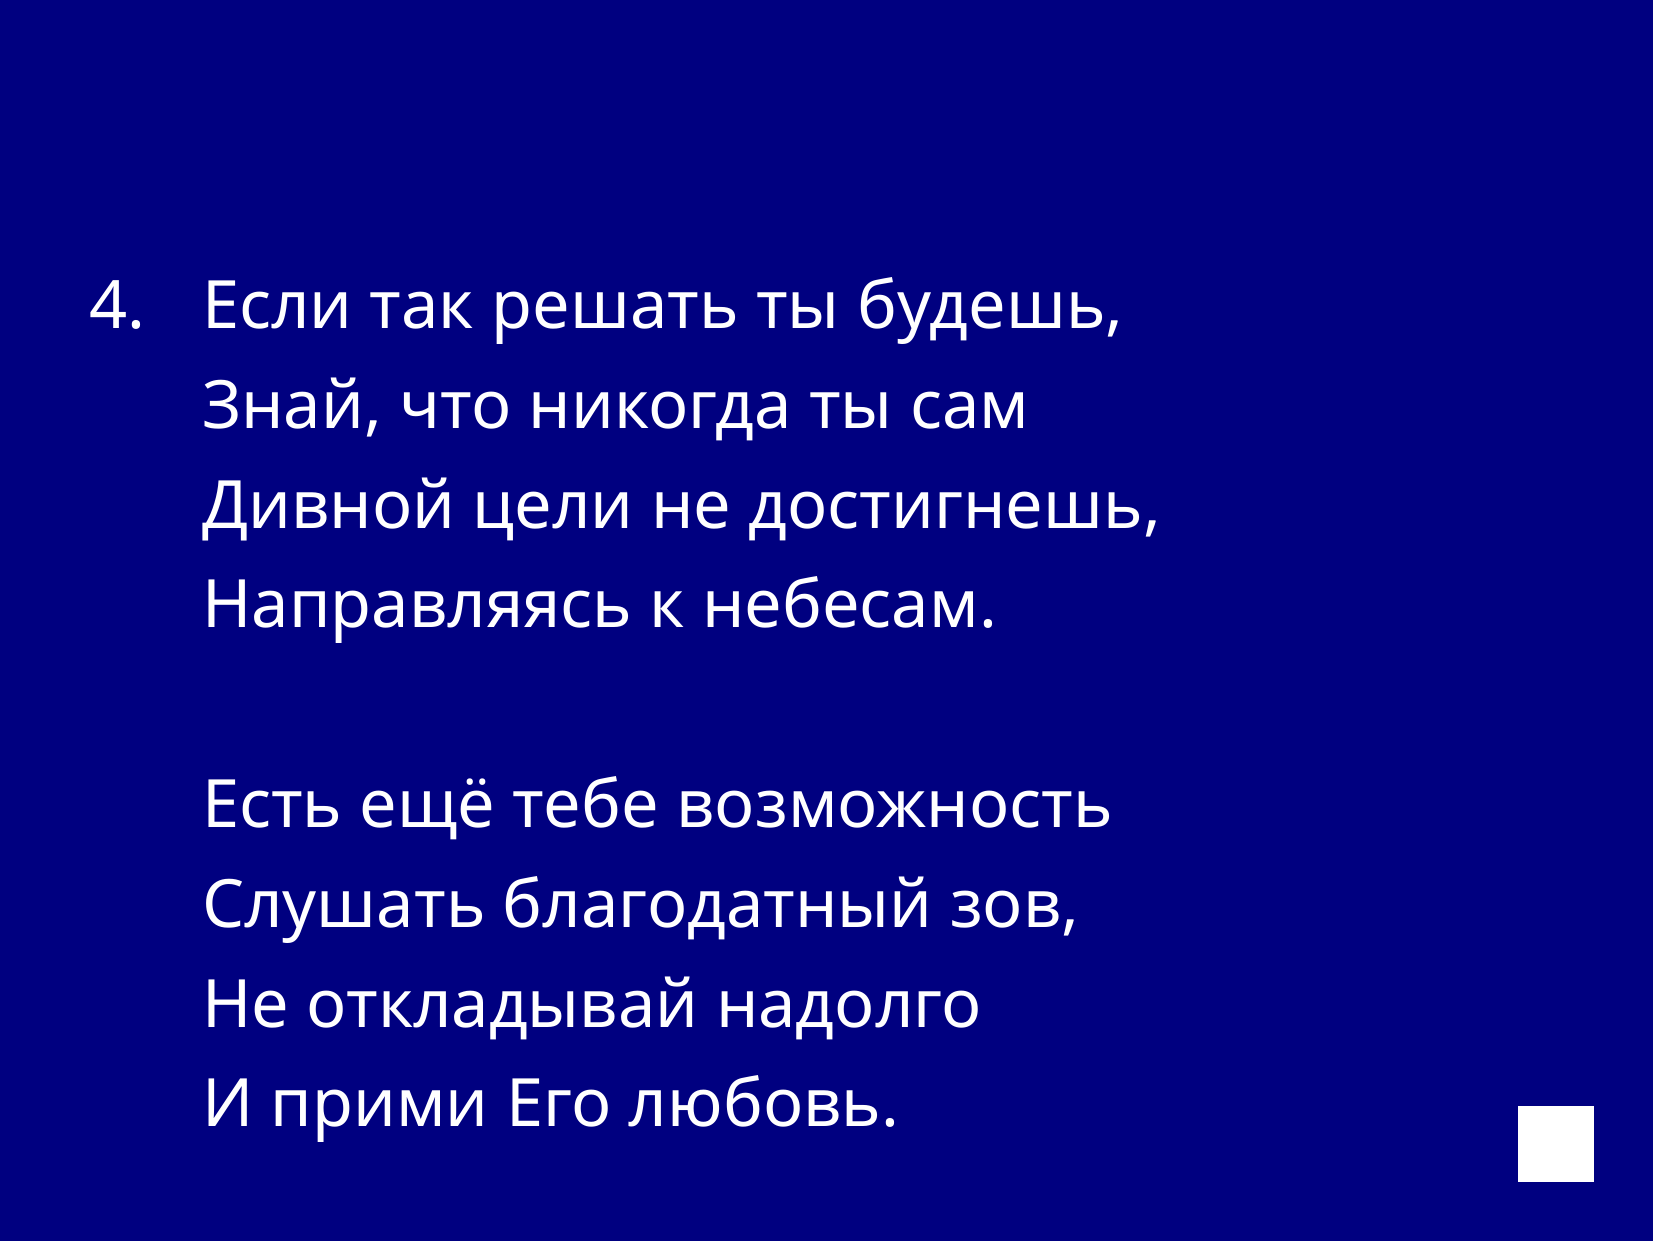

4.	Если так решать ты будешь,
	Знай, что никогда ты сам
	Дивной цели не достигнешь,
	Направляясь к небесам.
	Есть ещё тебе возможность
	Слушать благодатный зов,
	Не откладывай надолго
	И прими Его любовь.